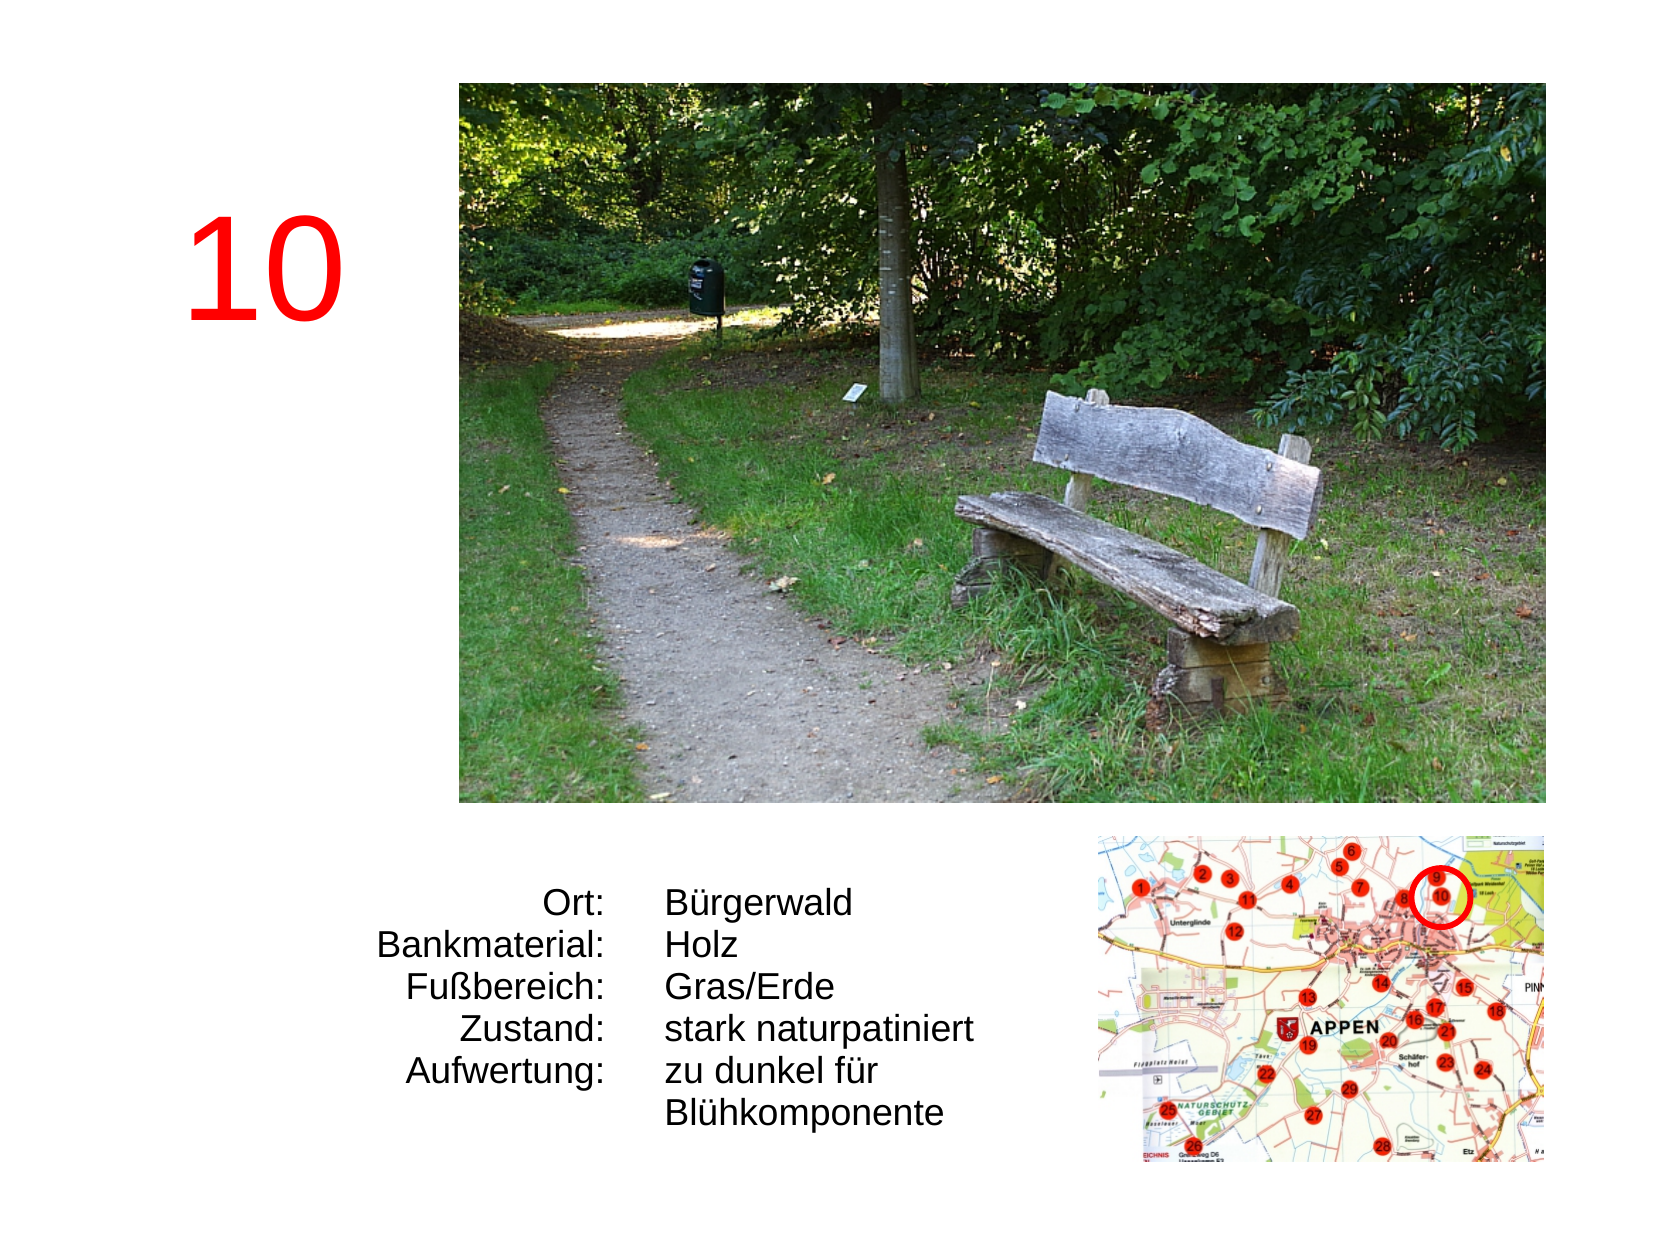

10
IMGP7863rNr10.jpg
	Ort:		Bürgerwald
	Bankmaterial:		Holz
	Fußbereich:		Gras/Erde
	Zustand:		stark naturpatiniert
	Aufwertung:		zu dunkel für
			Blühkomponente